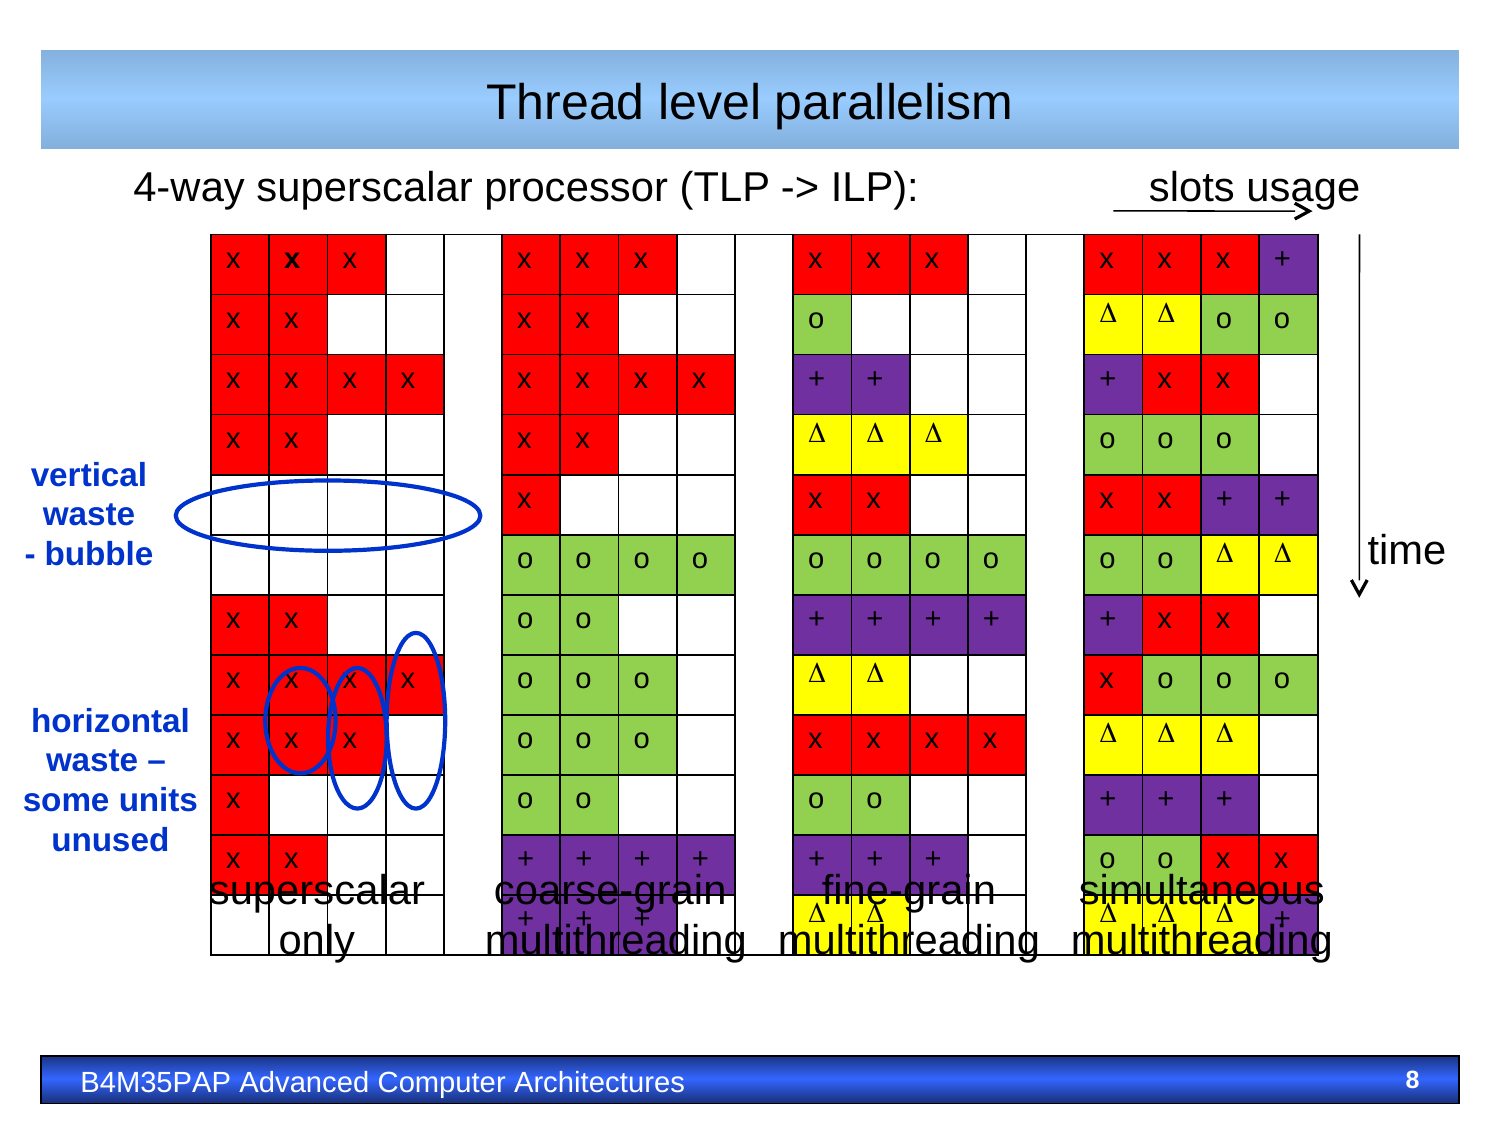

# Thread level parallelism
4-way superscalar processor (TLP -> ILP):
slots usage
| x | x | x | | | x | x | x | | | x | x | x | | | x | x | x | + |
| --- | --- | --- | --- | --- | --- | --- | --- | --- | --- | --- | --- | --- | --- | --- | --- | --- | --- | --- |
| x | x | | | | x | x | | | | o | | | | |  |  | o | o |
| x | x | x | x | | x | x | x | x | | + | + | | | | + | x | x | |
| x | x | | | | x | x | | | |  |  |  | | | o | o | o | |
| | | | | | x | | | | | x | x | | | | x | x | + | + |
| | | | | | o | o | o | o | | o | o | o | o | | o | o |  |  |
| x | x | | | | o | o | | | | + | + | + | + | | + | x | x | |
| x | x | x | x | | o | o | o | | |  |  | | | | x | o | o | o |
| x | x | x | | | o | o | o | | | x | x | x | x | |  |  |  | |
| x | | | | | o | o | | | | o | o | | | | + | + | + | |
| x | x | | | | + | + | + | + | | + | + | + | | | o | o | x | x |
| | | | | | + | + | + | | |  |  | | | |  |  |  | + |
vertical
waste
- bubble
time
horizontal
waste –
some units
unused
superscalar
only
coarse-grain
multithreading
fine-grain
multithreading
simultaneous
multithreading